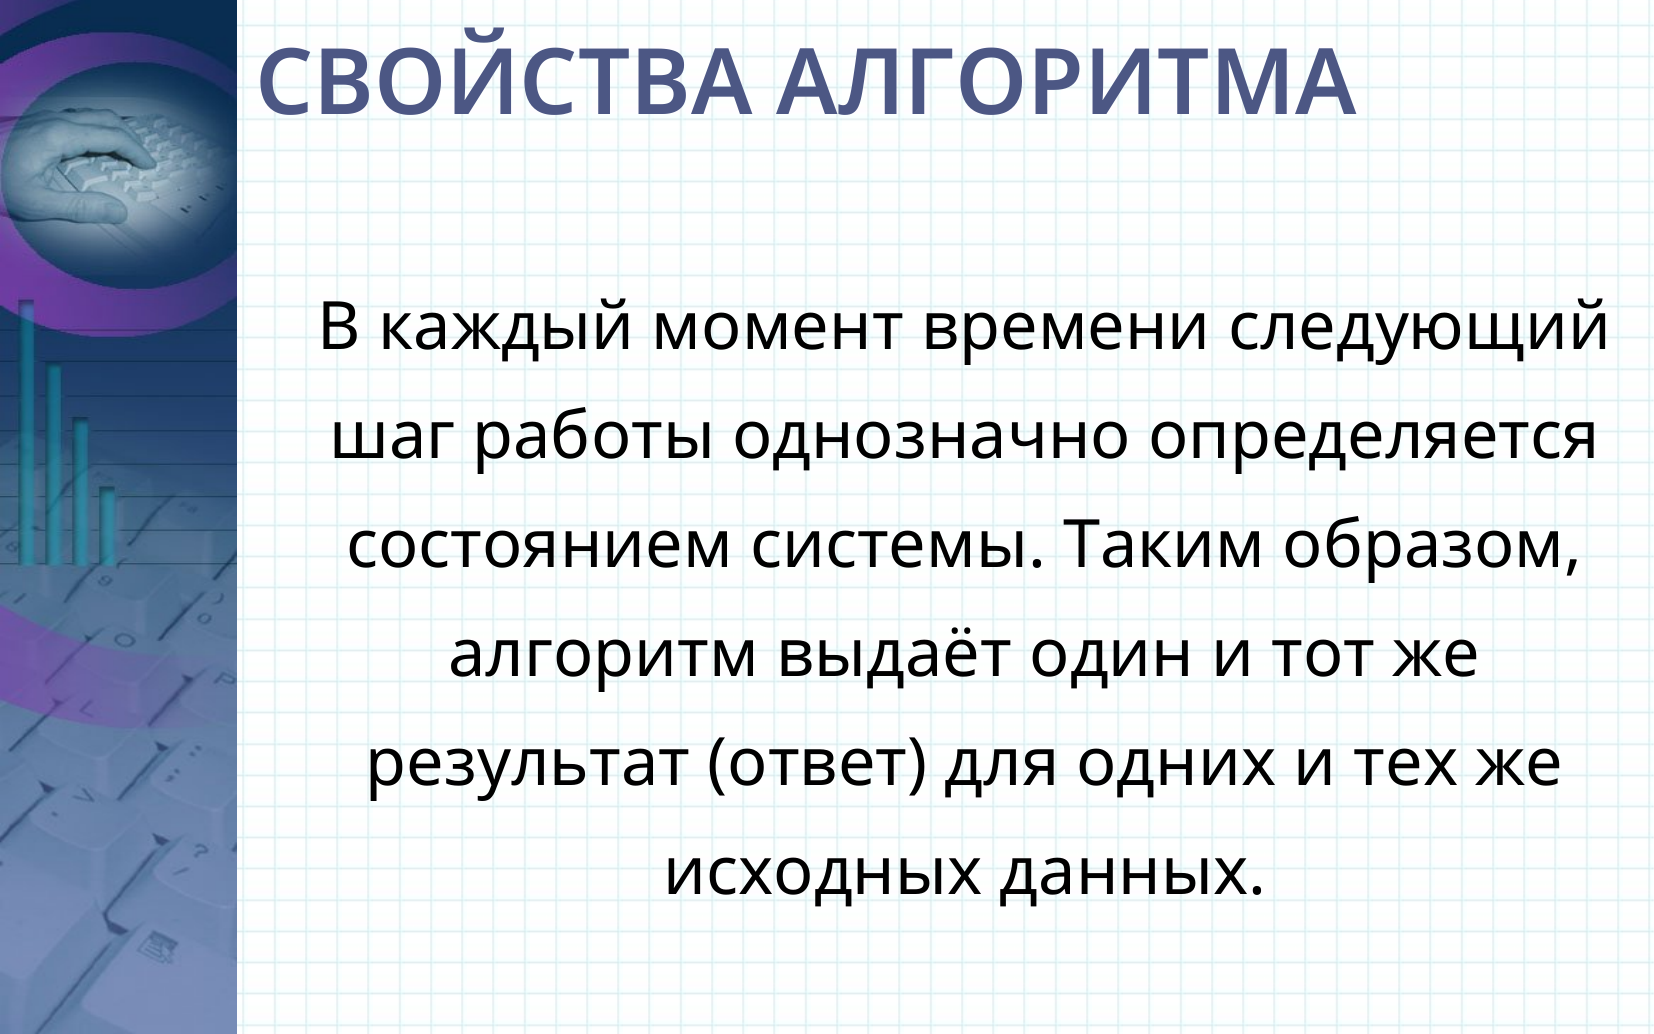

# СВОЙСТВА АЛГОРИТМА
В каждый момент времени следующий шаг работы однозначно определяется состоянием системы. Таким образом, алгоритм выдаёт один и тот же результат (ответ) для одних и тех же исходных данных.